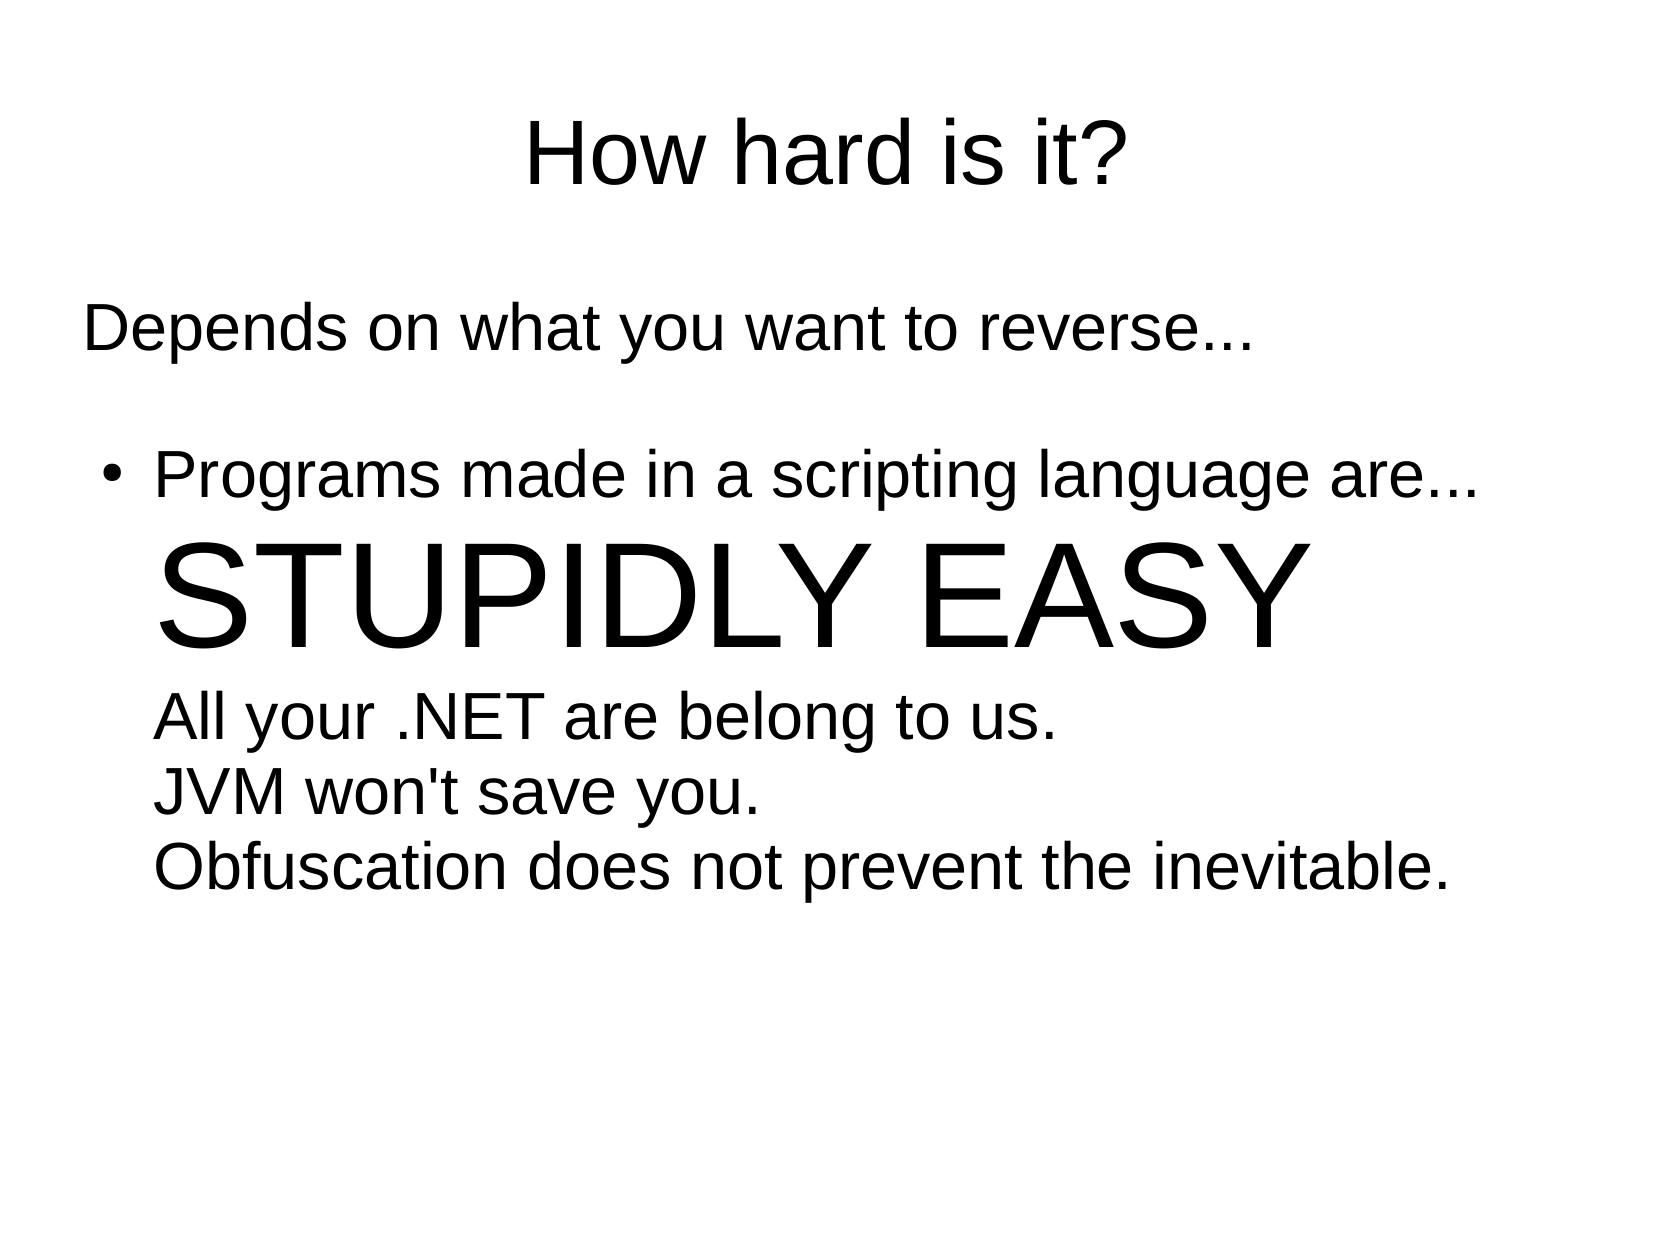

# How hard is it?
Depends on what you want to reverse...
Programs made in a scripting language are...
STUPIDLY EASY
All your .NET are belong to us.
JVM won't save you.
Obfuscation does not prevent the inevitable.